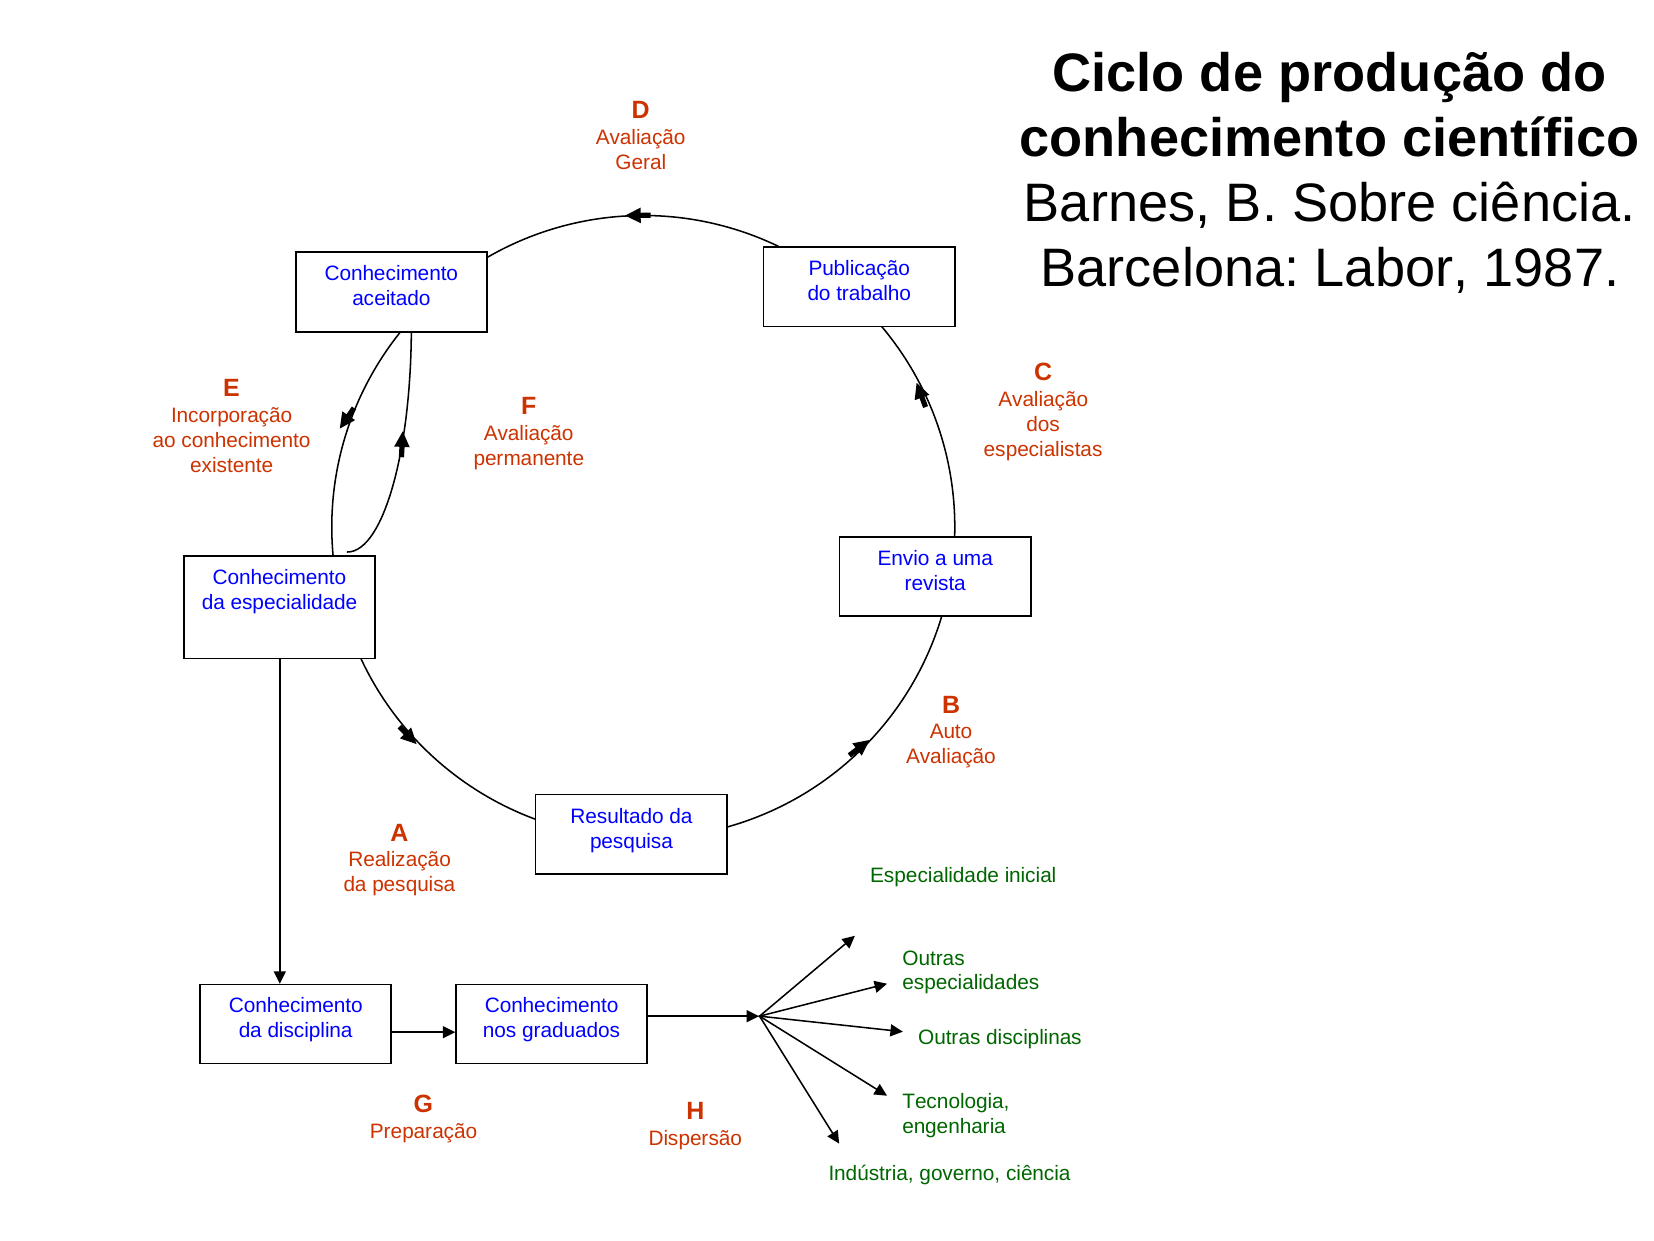

Ciclo de produção do
conhecimento científico
Barnes, B. Sobre ciência. Barcelona: Labor, 1987.
D
Avaliação
Geral
Publicação
do trabalho
Conhecimento
aceitado
C
Avaliação
dos
especialistas
E
Incorporação
ao conhecimento
existente
F
Avaliação permanente
Envio a uma
revista
Conhecimento
da especialidade
B
Auto
Avaliação
Resultado da pesquisa
A
Realização
da pesquisa
Especialidade inicial
Outras especialidades
Conhecimento
da disciplina
Conhecimento
nos graduados
Outras disciplinas
G
Preparação
Tecnologia, engenharia
H
Dispersão
Indústria, governo, ciência